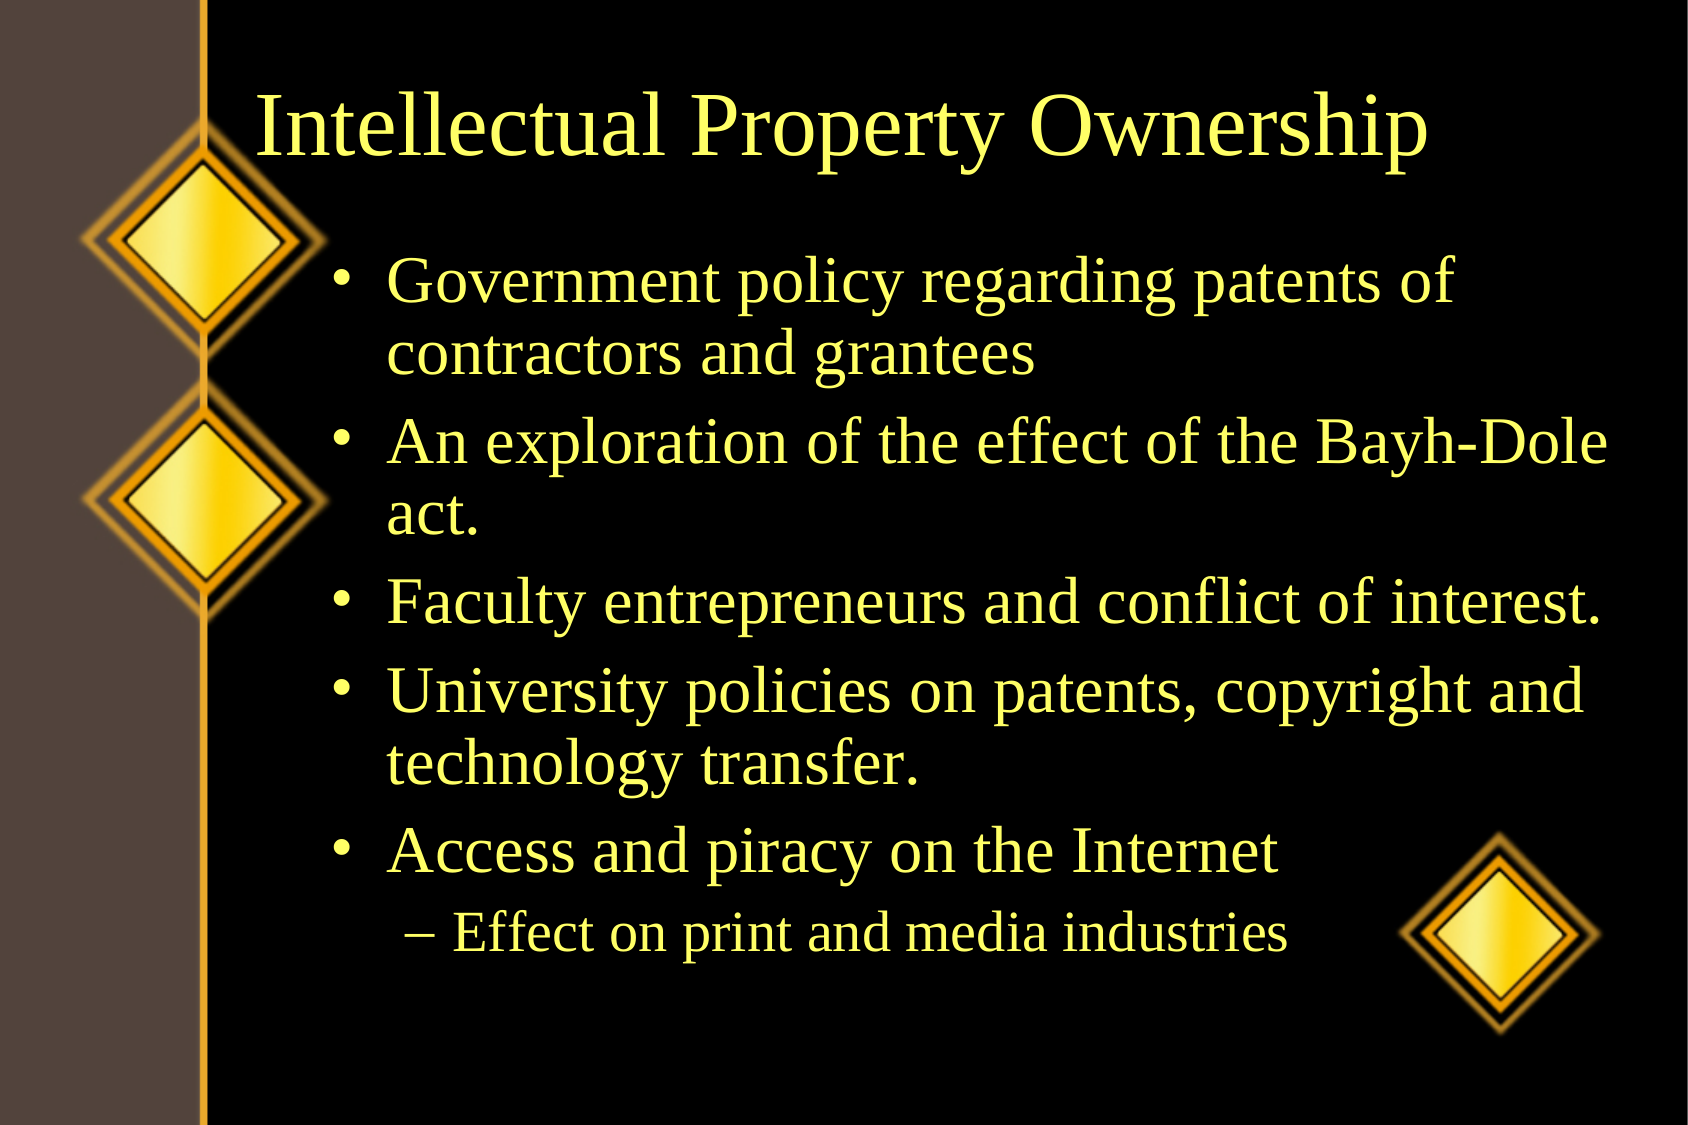

# Intellectual Property Ownership
Government policy regarding patents of contractors and grantees
An exploration of the effect of the Bayh-Dole act.
Faculty entrepreneurs and conflict of interest.
University policies on patents, copyright and technology transfer.
Access and piracy on the Internet
Effect on print and media industries